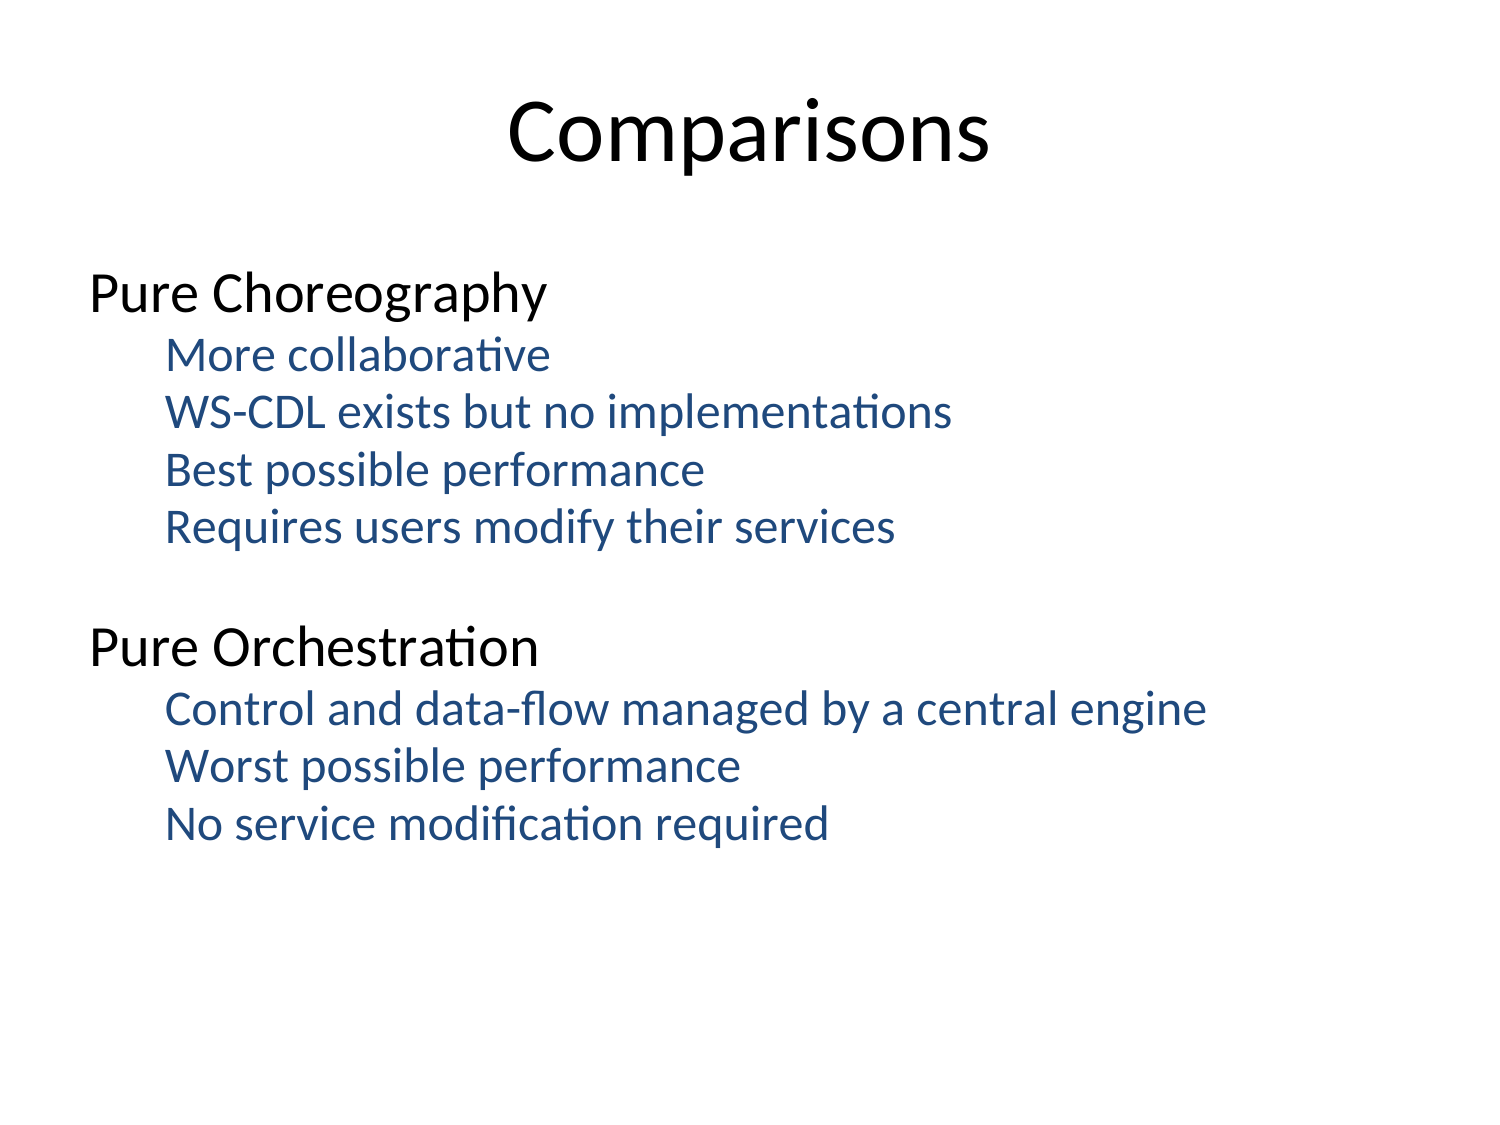

# Comparisons
Pure Choreography
More collaborative
WS-CDL exists but no implementations
Best possible performance
Requires users modify their services
Pure Orchestration
Control and data-flow managed by a central engine
Worst possible performance
No service modification required